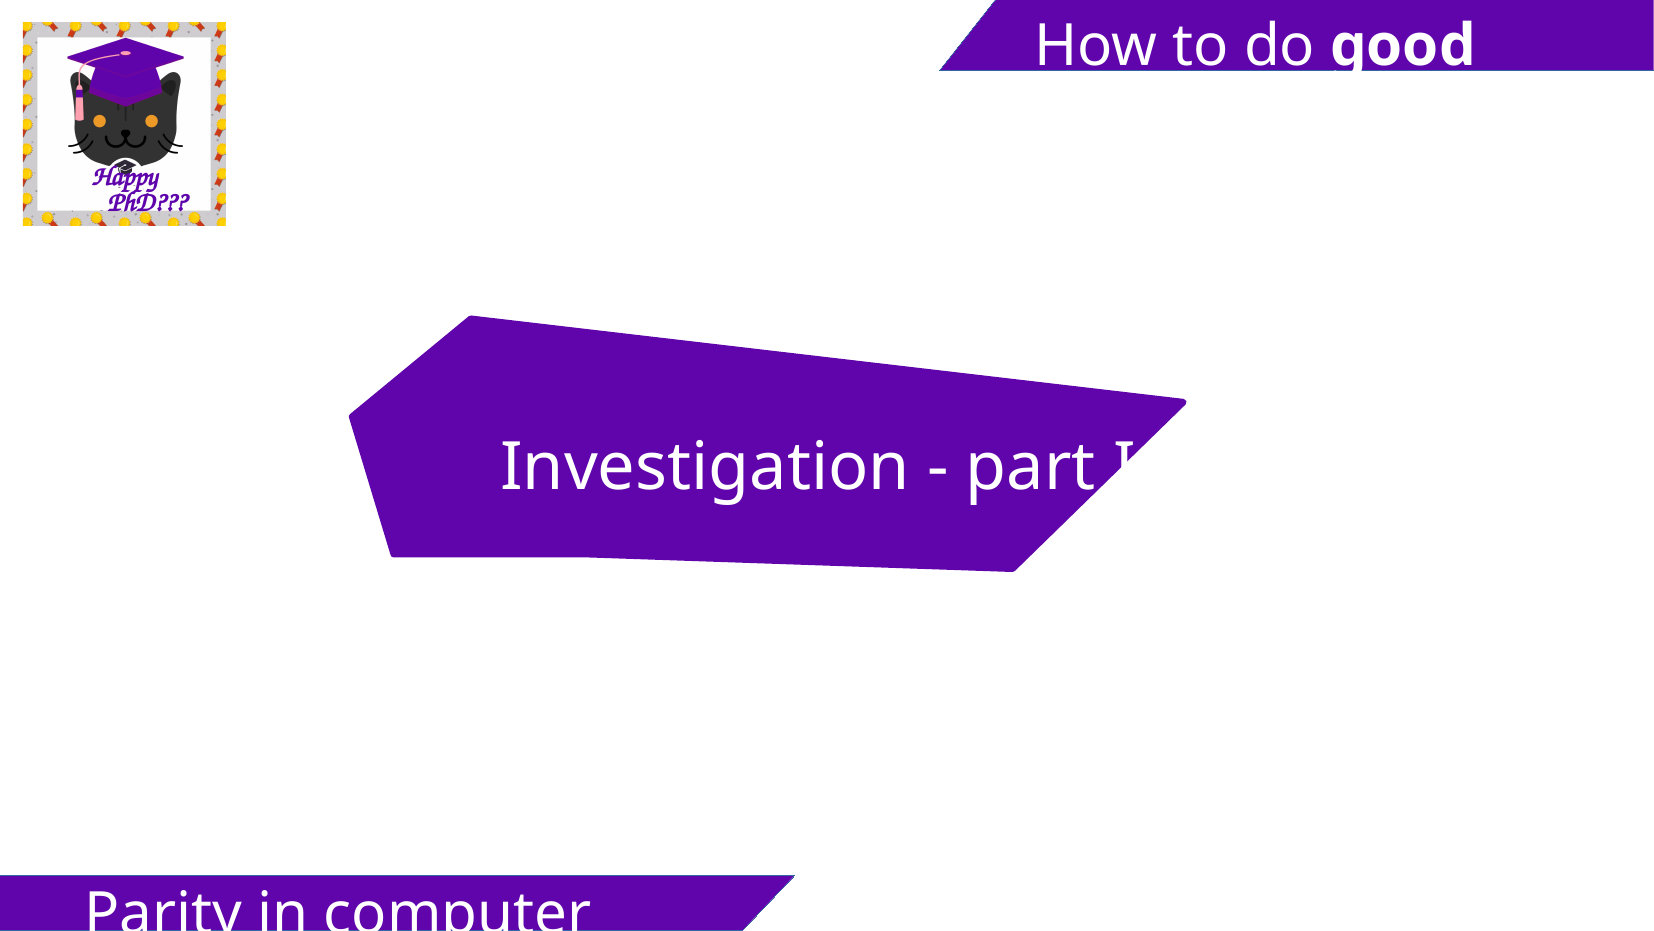

BUT...
Investigation - part I
Parity in computer science ?